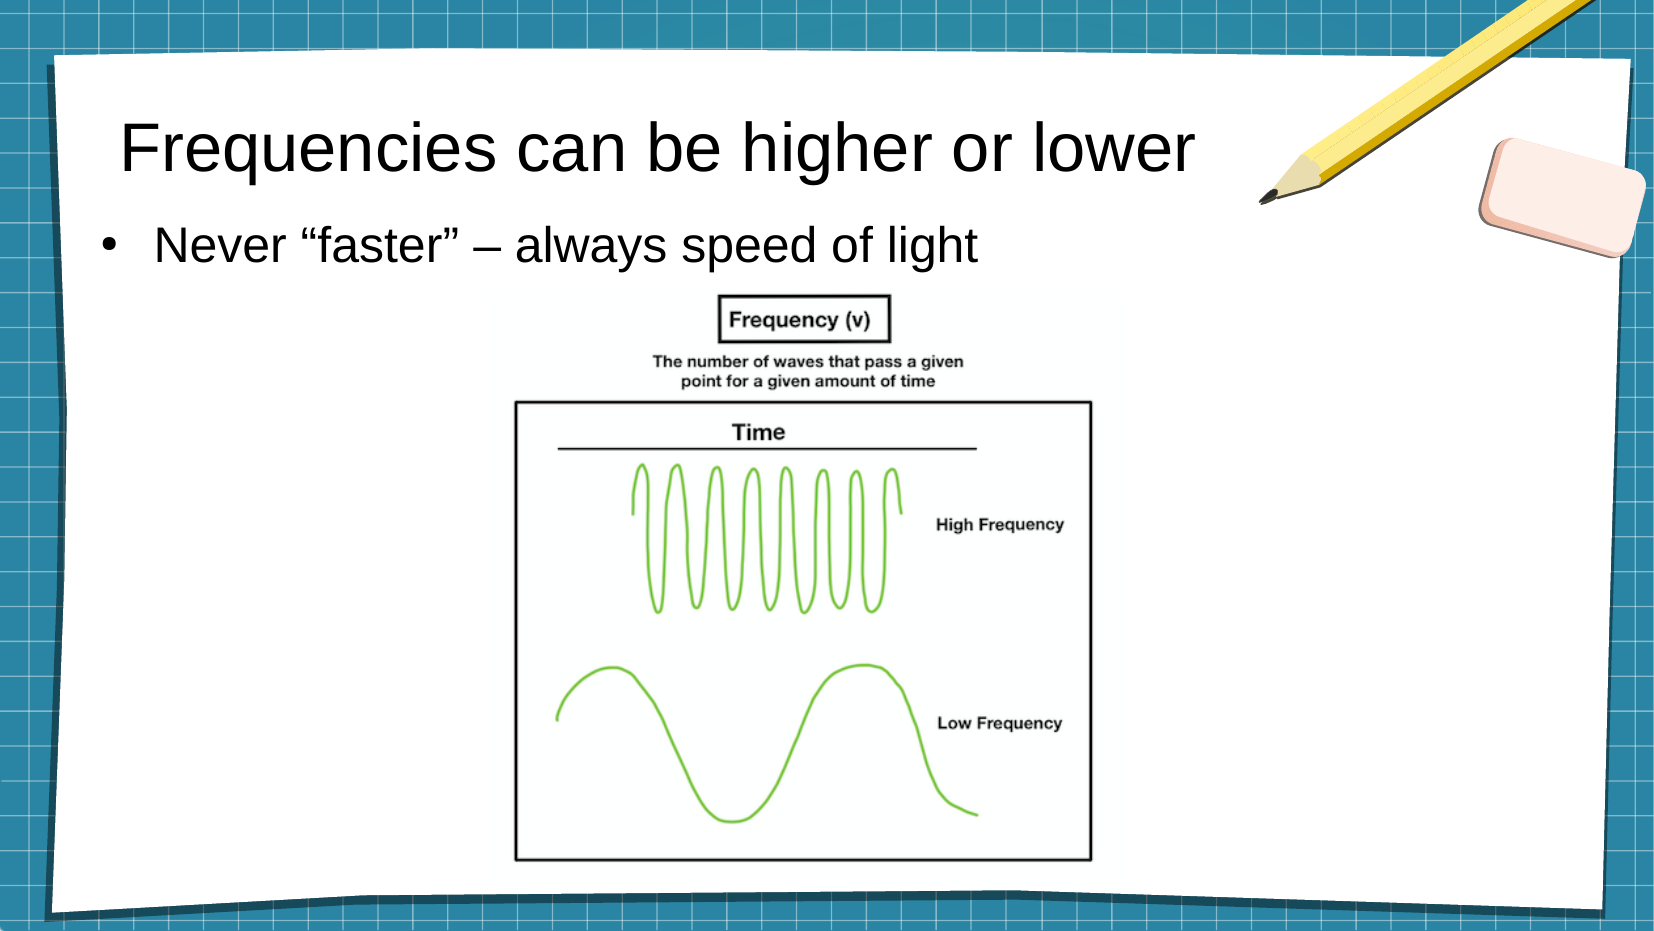

# Frequencies can be higher or lower
Never “faster” – always speed of light